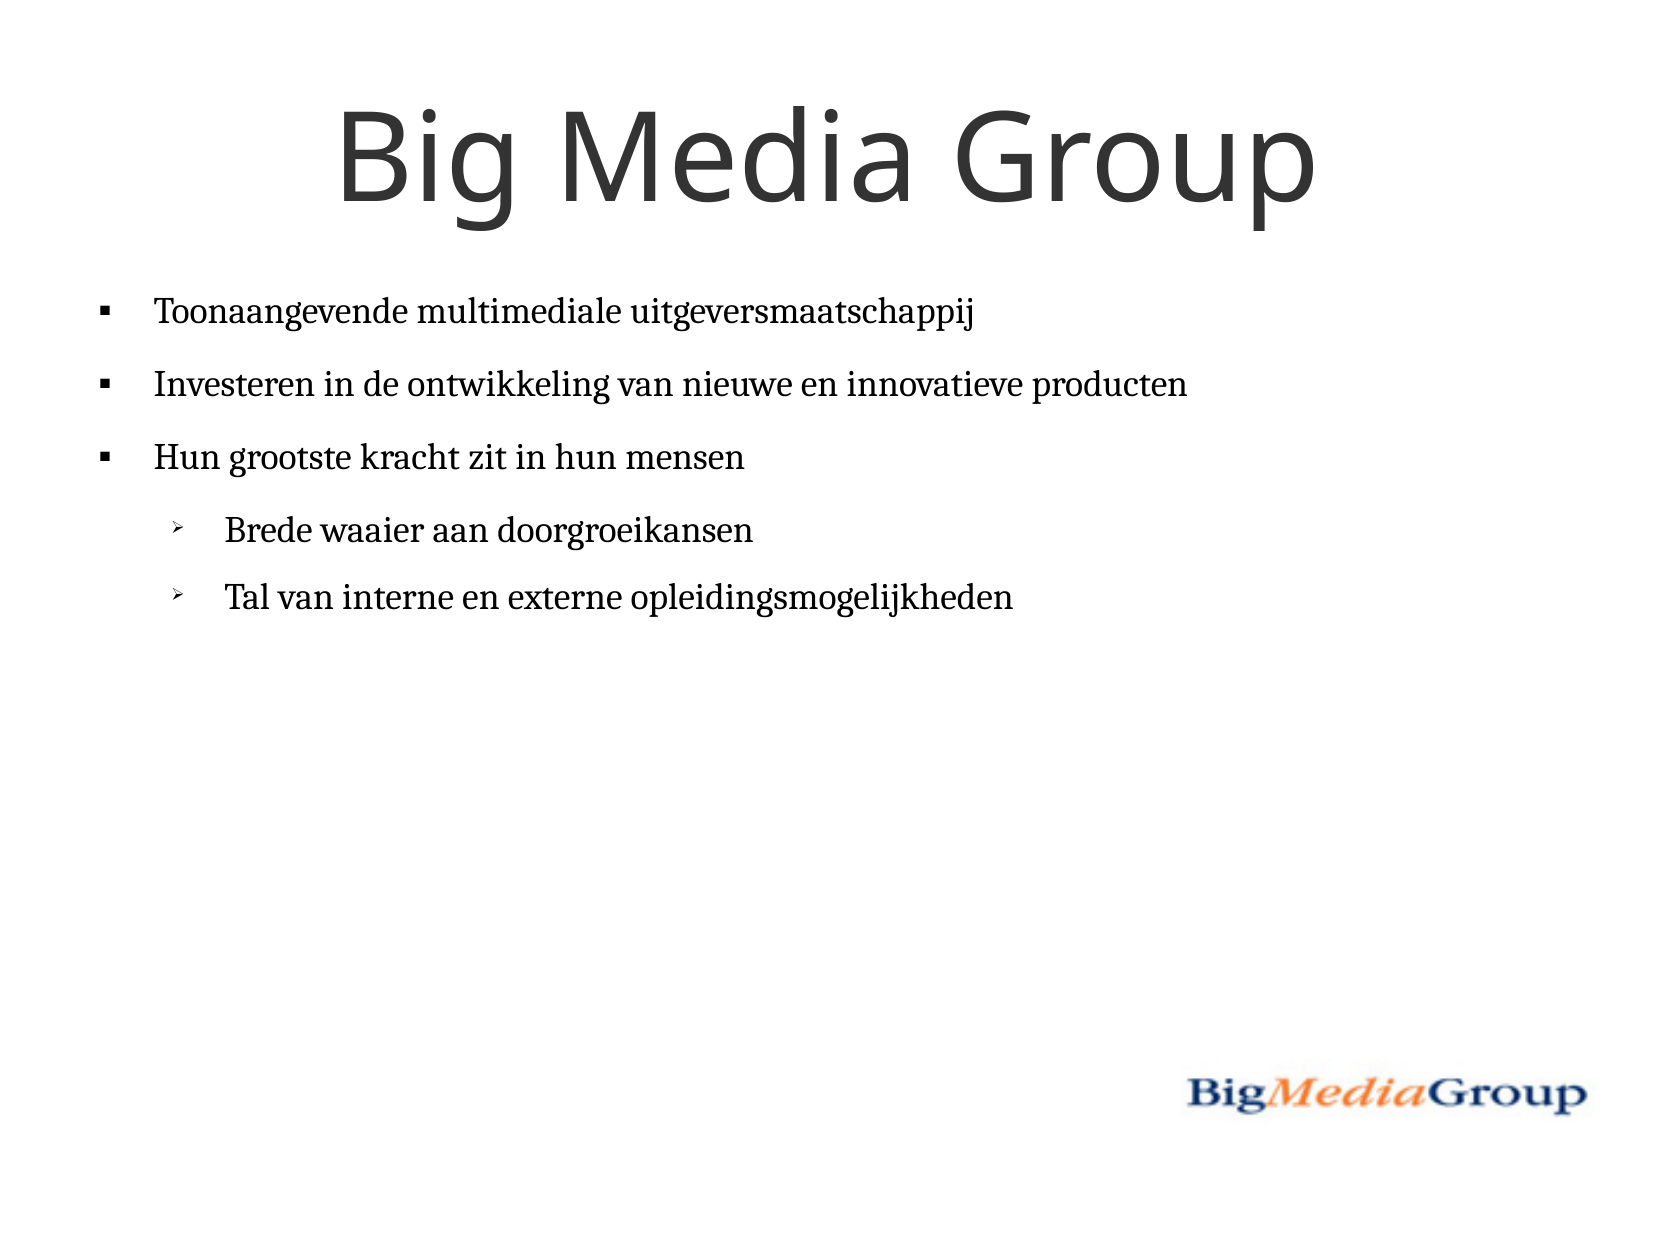

# Big Media Group
Toonaangevende multimediale uitgeversmaatschappij
Investeren in de ontwikkeling van nieuwe en innovatieve producten
Hun grootste kracht zit in hun mensen
Brede waaier aan doorgroeikansen
Tal van interne en externe opleidingsmogelijkheden